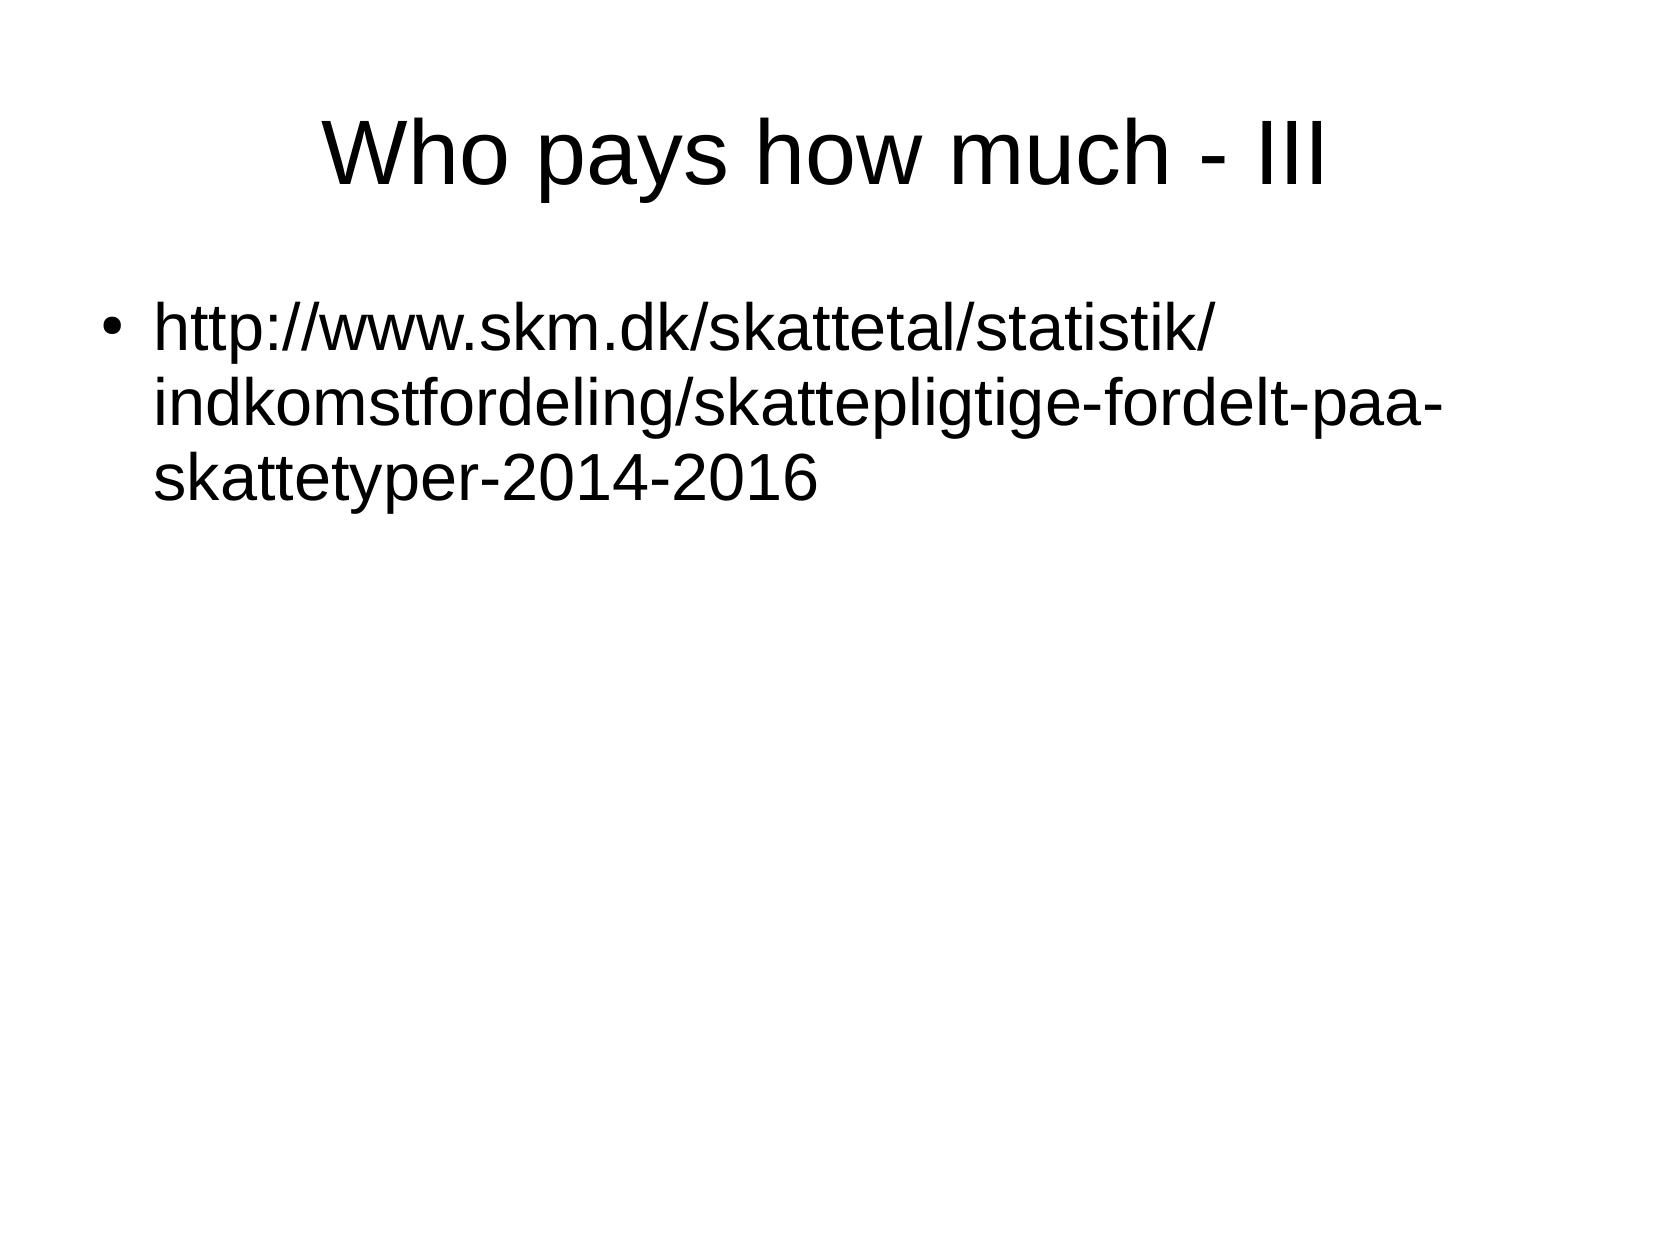

# Who pays how much - III
http://www.skm.dk/skattetal/statistik/indkomstfordeling/skattepligtige-fordelt-paa-skattetyper-2014-2016